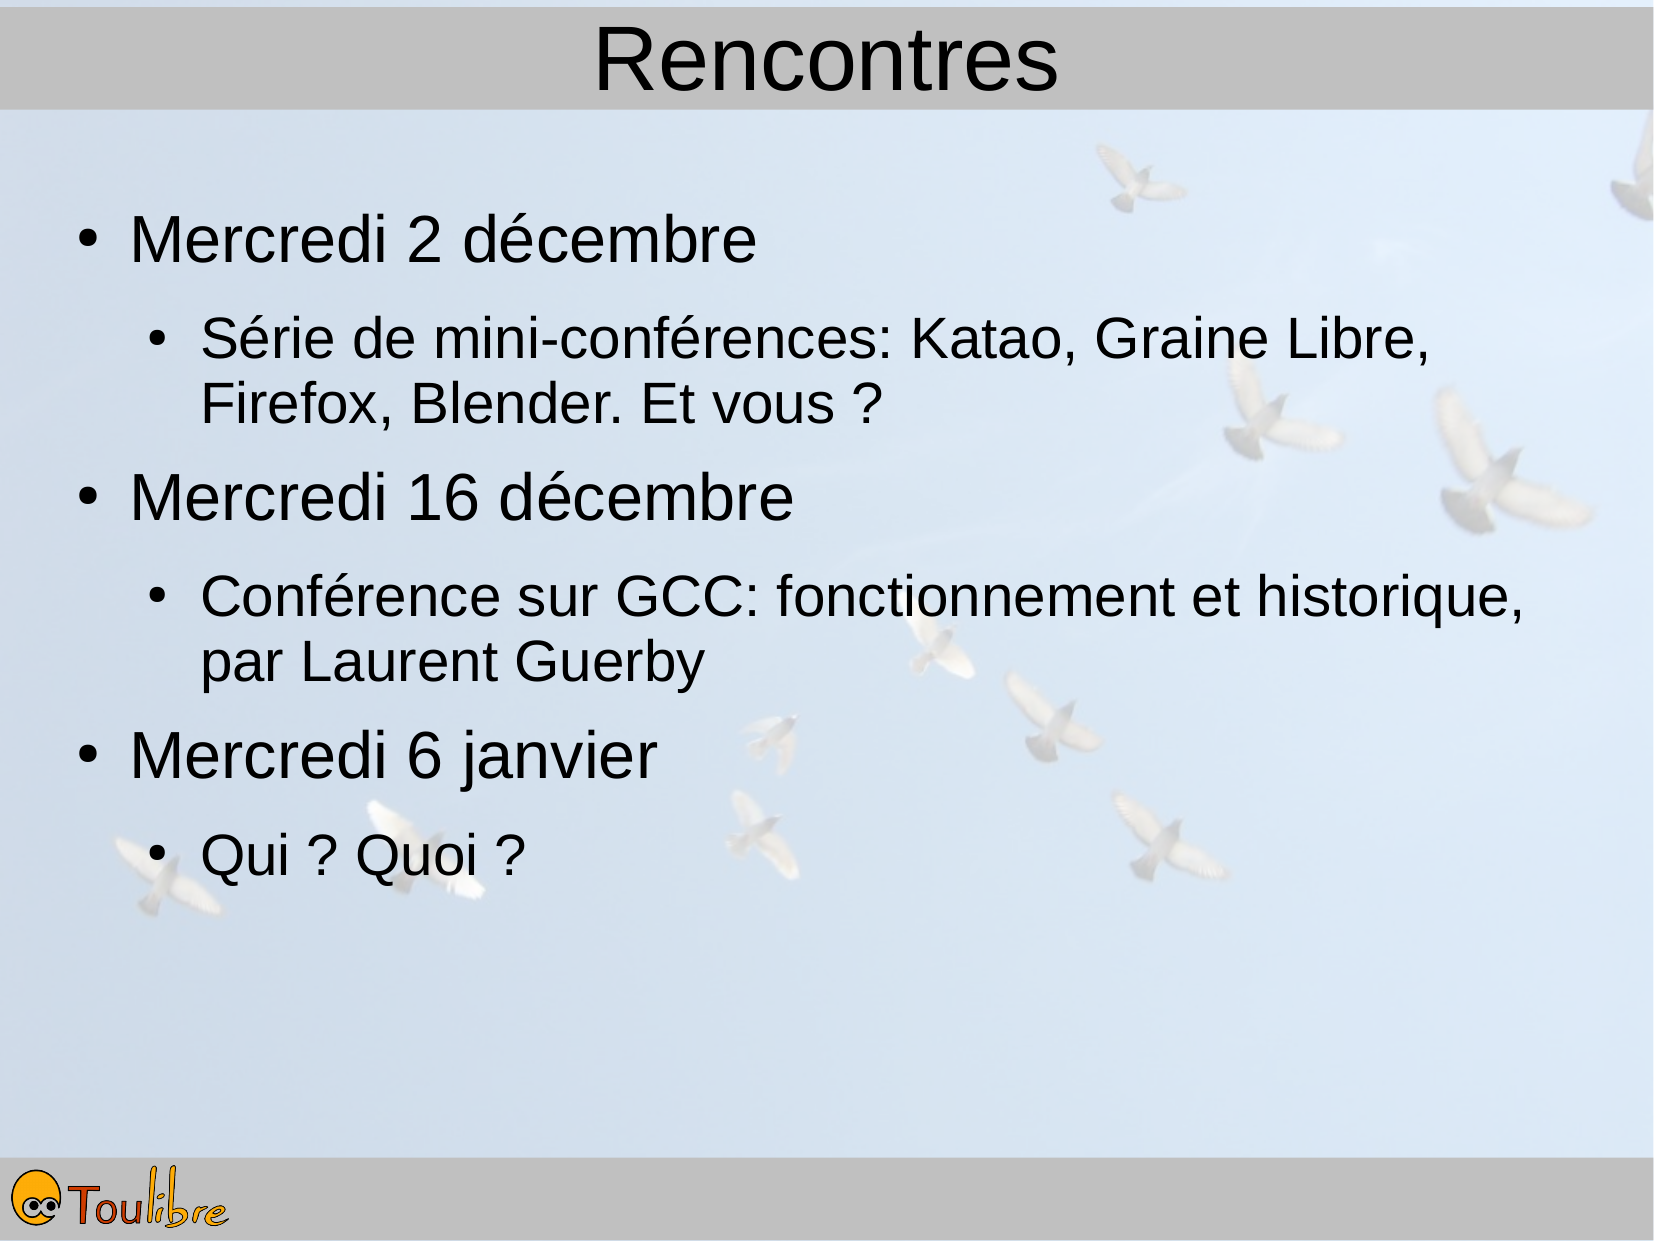

# Rencontres
Mercredi 2 décembre
Série de mini-conférences: Katao, Graine Libre, Firefox, Blender. Et vous ?
Mercredi 16 décembre
Conférence sur GCC: fonctionnement et historique, par Laurent Guerby
Mercredi 6 janvier
Qui ? Quoi ?